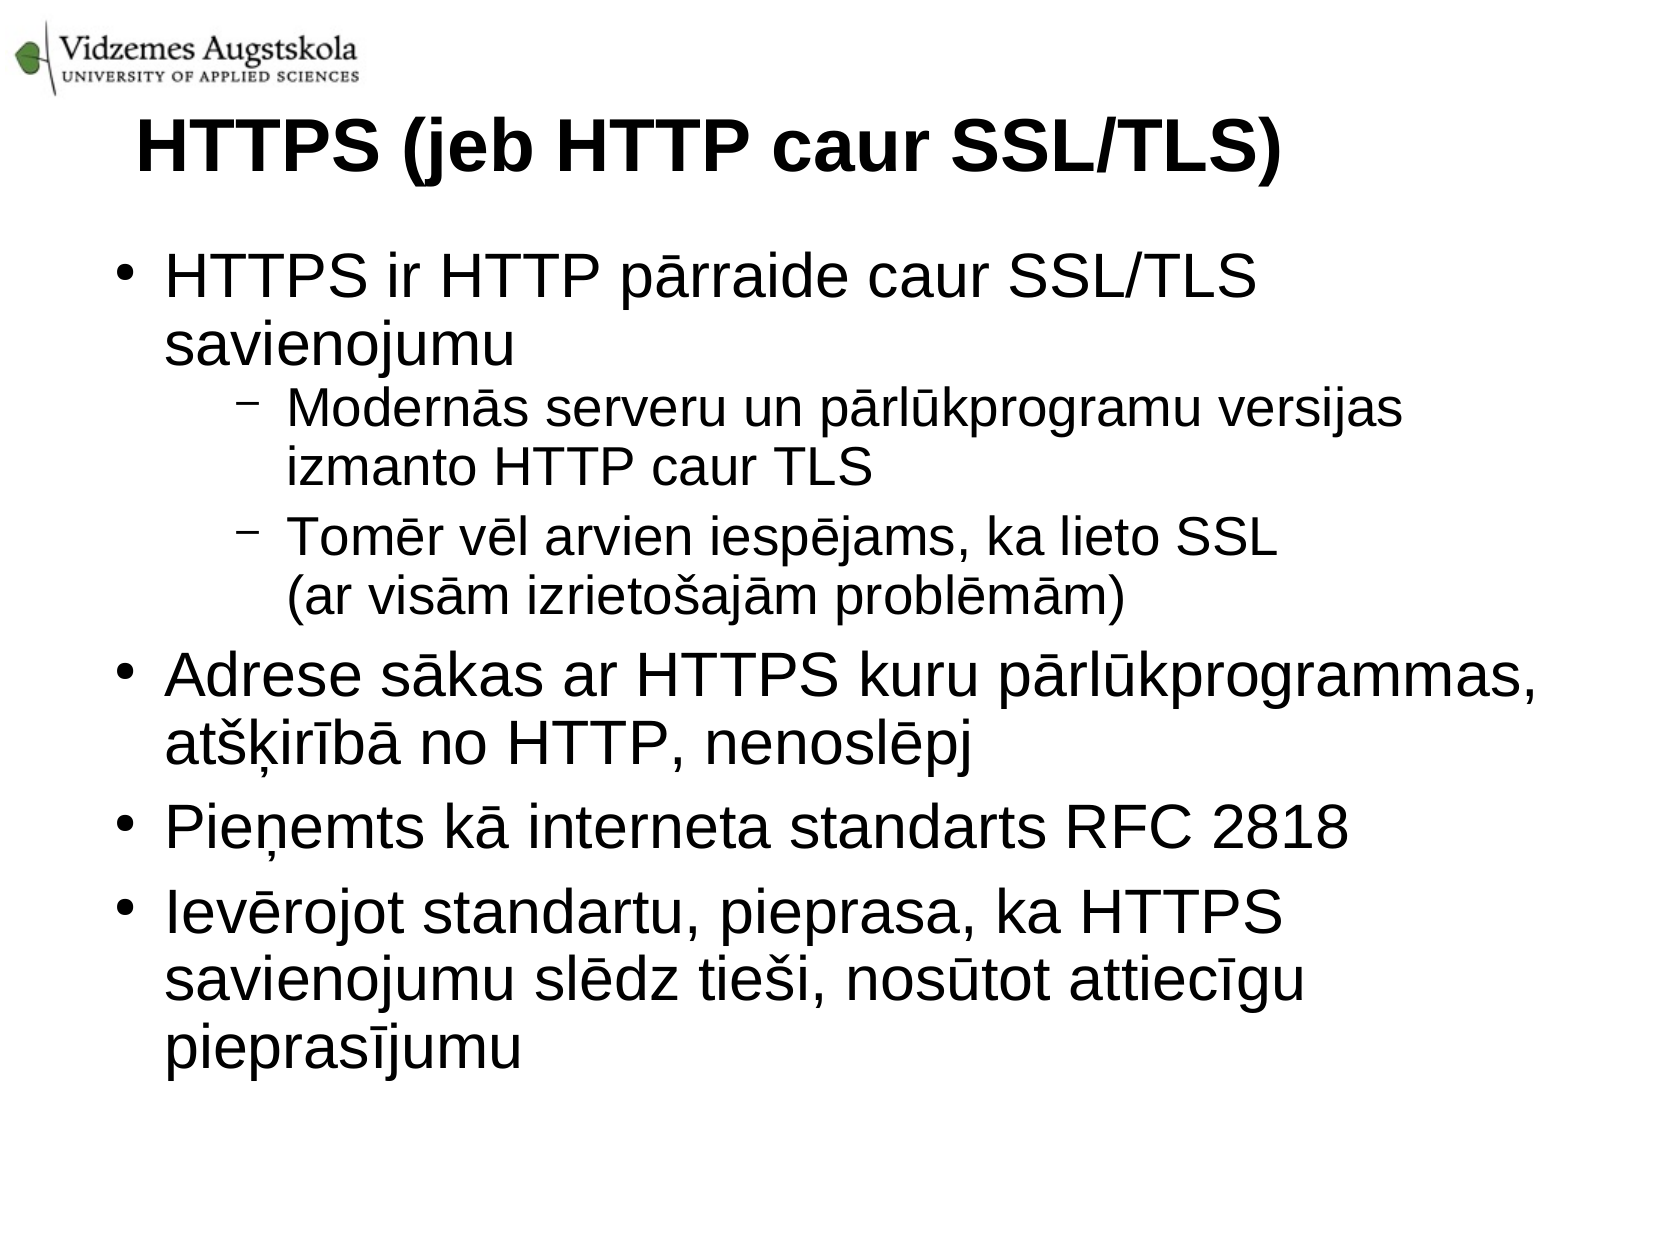

# HTTPS (jeb HTTP caur SSL/TLS)
HTTPS ir HTTP pārraide caur SSL/TLS savienojumu
Modernās serveru un pārlūkprogramu versijas izmanto HTTP caur TLS
Tomēr vēl arvien iespējams, ka lieto SSL
(ar visām izrietošajām problēmām)
Adrese sākas ar HTTPS kuru pārlūkprogrammas, atšķirībā no HTTP, nenoslēpj
Pieņemts kā interneta standarts RFC 2818
Ievērojot standartu, pieprasa, ka HTTPS savienojumu slēdz tieši, nosūtot attiecīgu pieprasījumu